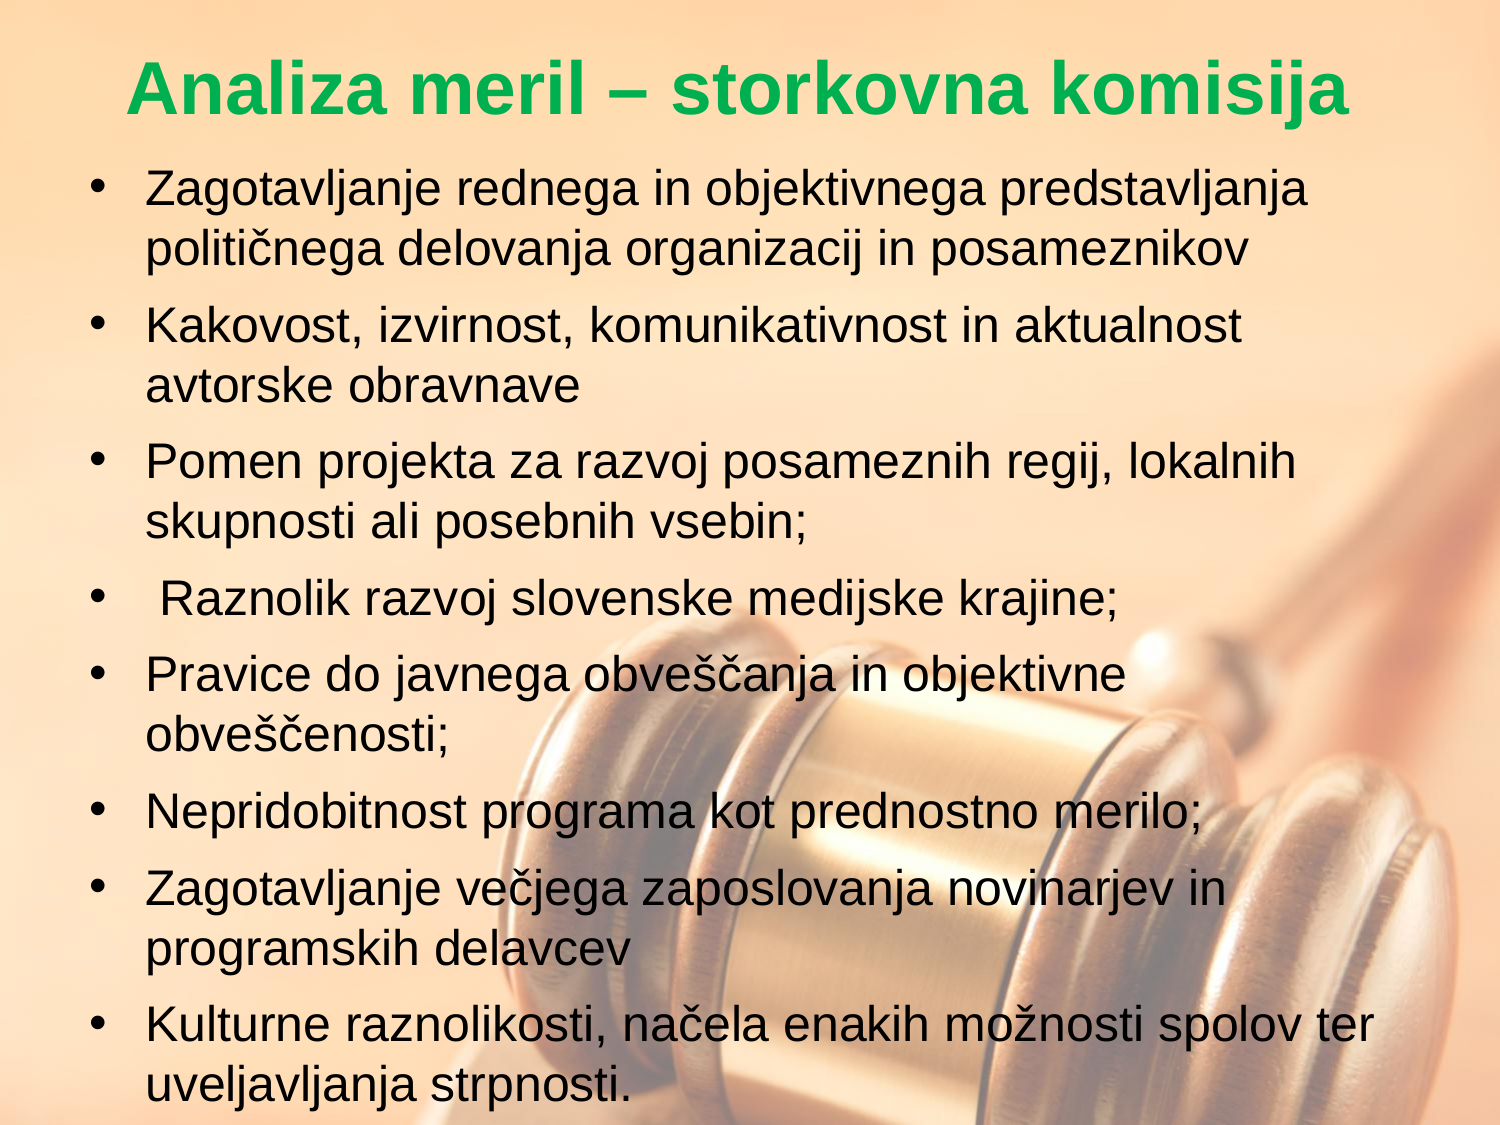

# Analiza meril – storkovna komisija
Zagotavljanje rednega in objektivnega predstavljanja političnega delovanja organizacij in posameznikov
Kakovost, izvirnost, komunikativnost in aktualnost avtorske obravnave
Pomen projekta za razvoj posameznih regij, lokalnih skupnosti ali posebnih vsebin;
 Raznolik razvoj slovenske medijske krajine;
Pravice do javnega obveščanja in objektivne obveščenosti;
Nepridobitnost programa kot prednostno merilo;
Zagotavljanje večjega zaposlovanja novinarjev in programskih delavcev
Kulturne raznolikosti, načela enakih možnosti spolov ter uveljavljanja strpnosti.